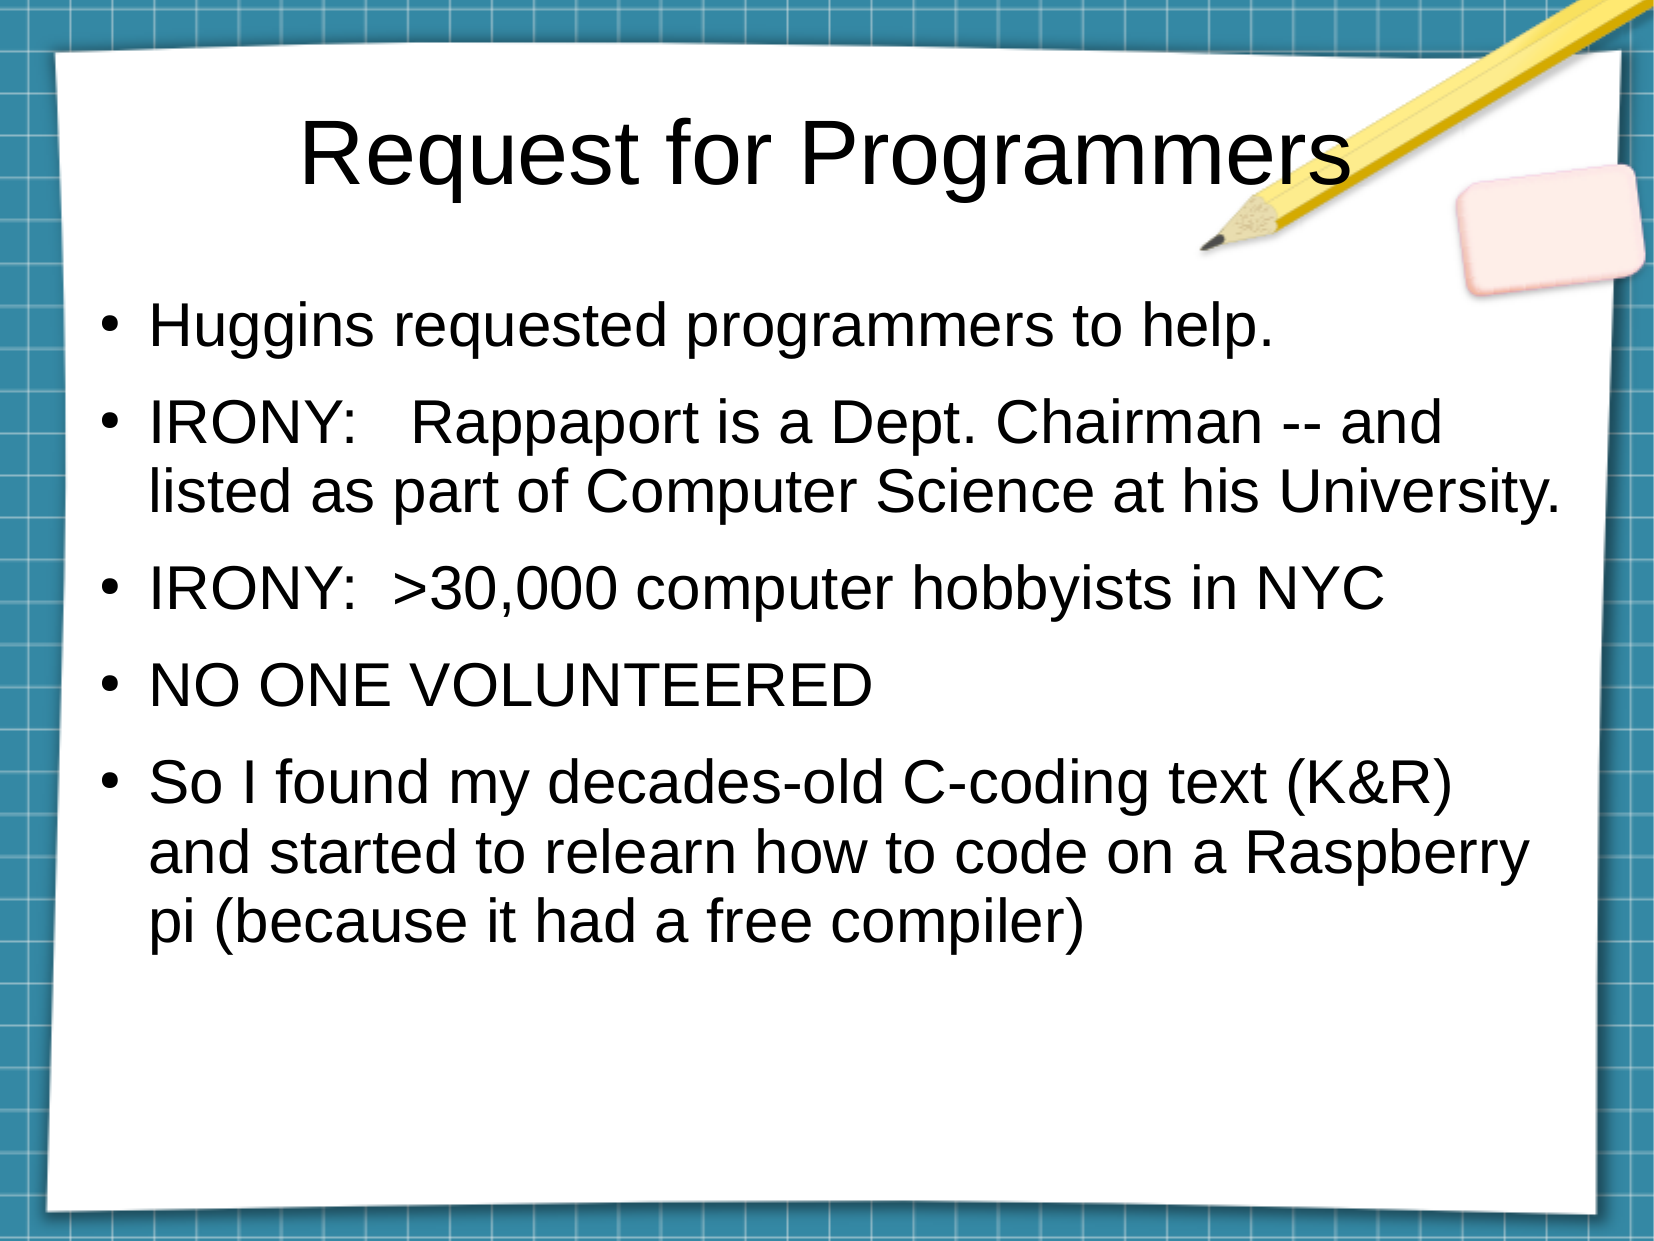

# Request for Programmers
Huggins requested programmers to help.
IRONY: Rappaport is a Dept. Chairman -- and listed as part of Computer Science at his University.
IRONY: >30,000 computer hobbyists in NYC
NO ONE VOLUNTEERED
So I found my decades-old C-coding text (K&R) and started to relearn how to code on a Raspberry pi (because it had a free compiler)